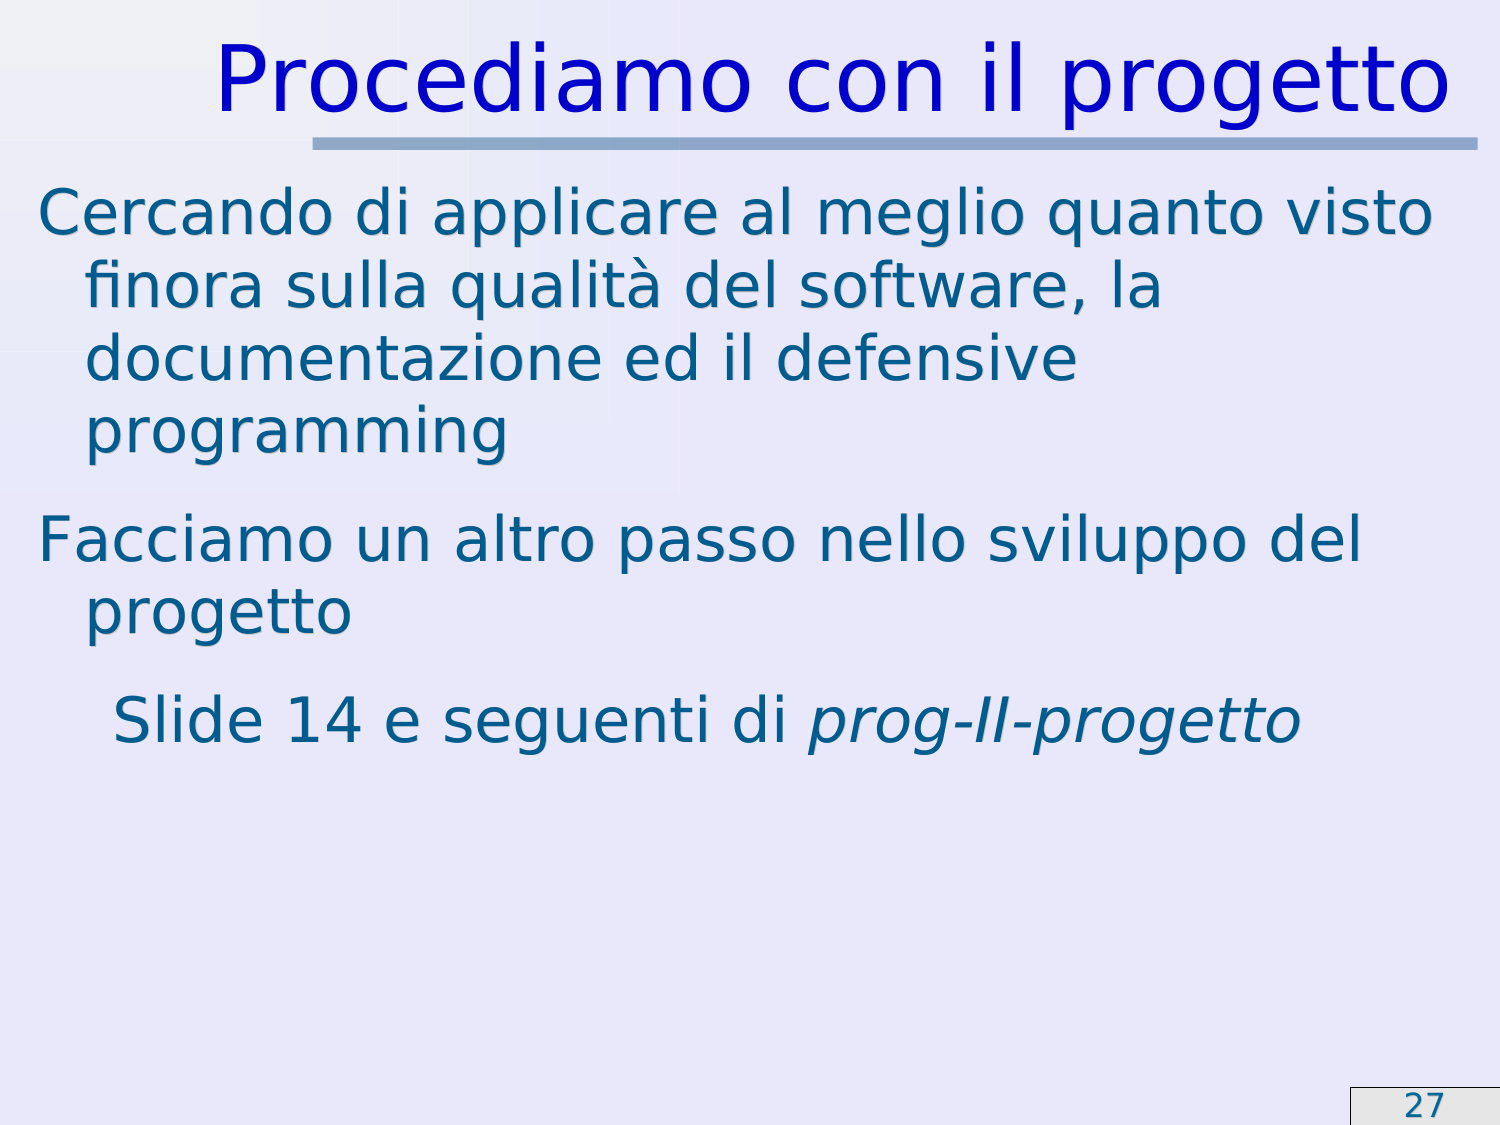

# Procediamo con il progetto
Cercando di applicare al meglio quanto visto finora sulla qualità del software, la documentazione ed il defensive programming
Facciamo un altro passo nello sviluppo del progetto
Slide 14 e seguenti di prog-II-progetto